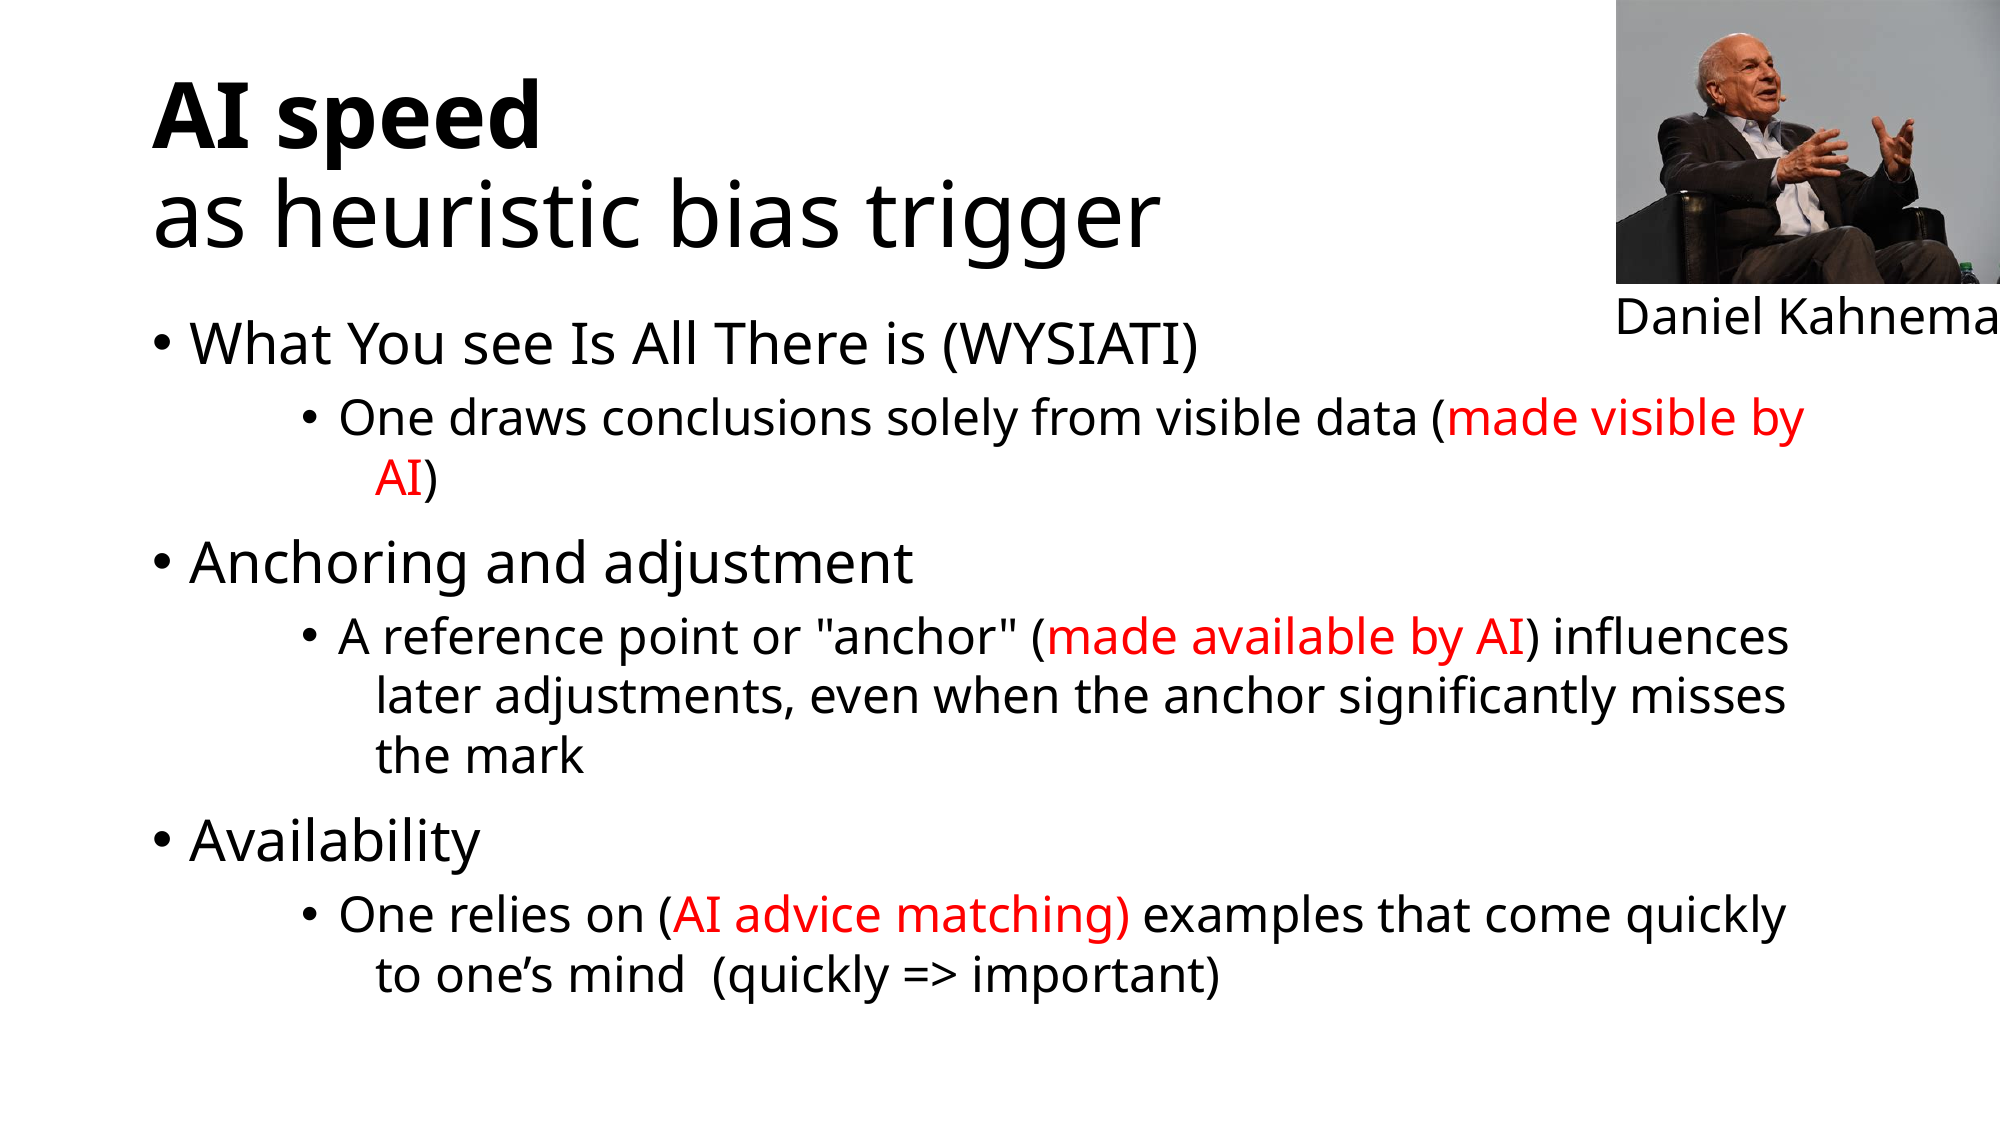

# AI speed as heuristic bias trigger
Daniel Kahneman
What You see Is All There is (WYSIATI)
One draws conclusions solely from visible data (made visible by AI)
Anchoring and adjustment
A reference point or "anchor" (made available by AI) influences later adjustments, even when the anchor significantly misses the mark
Availability
One relies on (AI advice matching) examples that come quickly to one’s mind  (quickly => important)